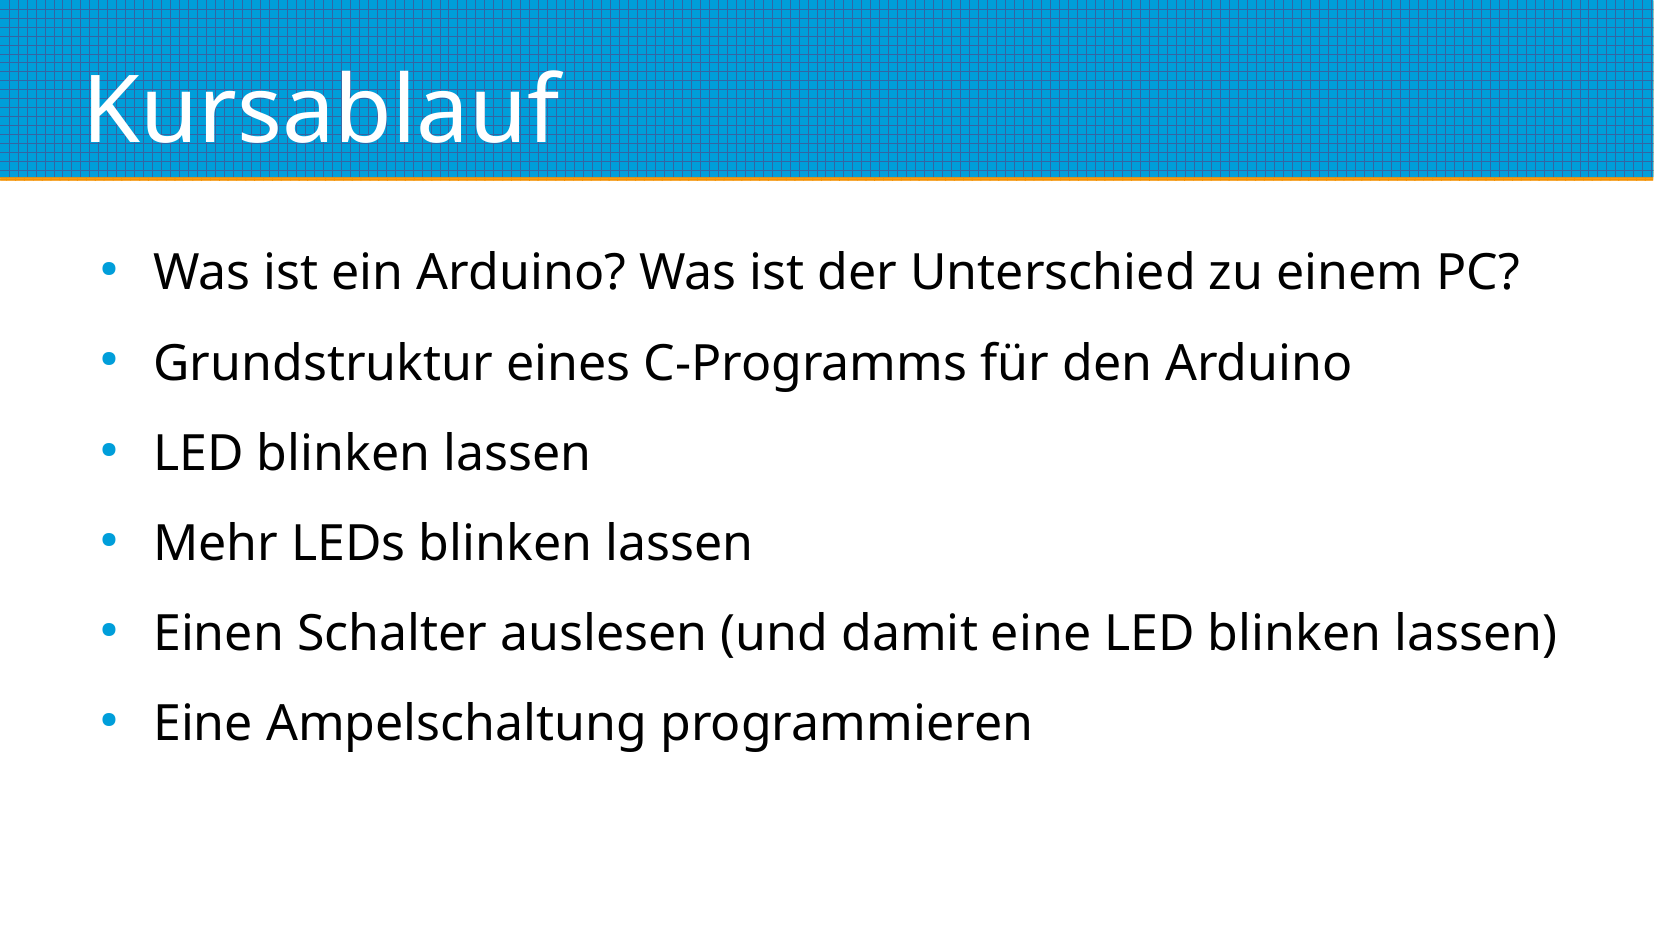

# Kursablauf
Was ist ein Arduino? Was ist der Unterschied zu einem PC?
Grundstruktur eines C-Programms für den Arduino
LED blinken lassen
Mehr LEDs blinken lassen
Einen Schalter auslesen (und damit eine LED blinken lassen)
Eine Ampelschaltung programmieren